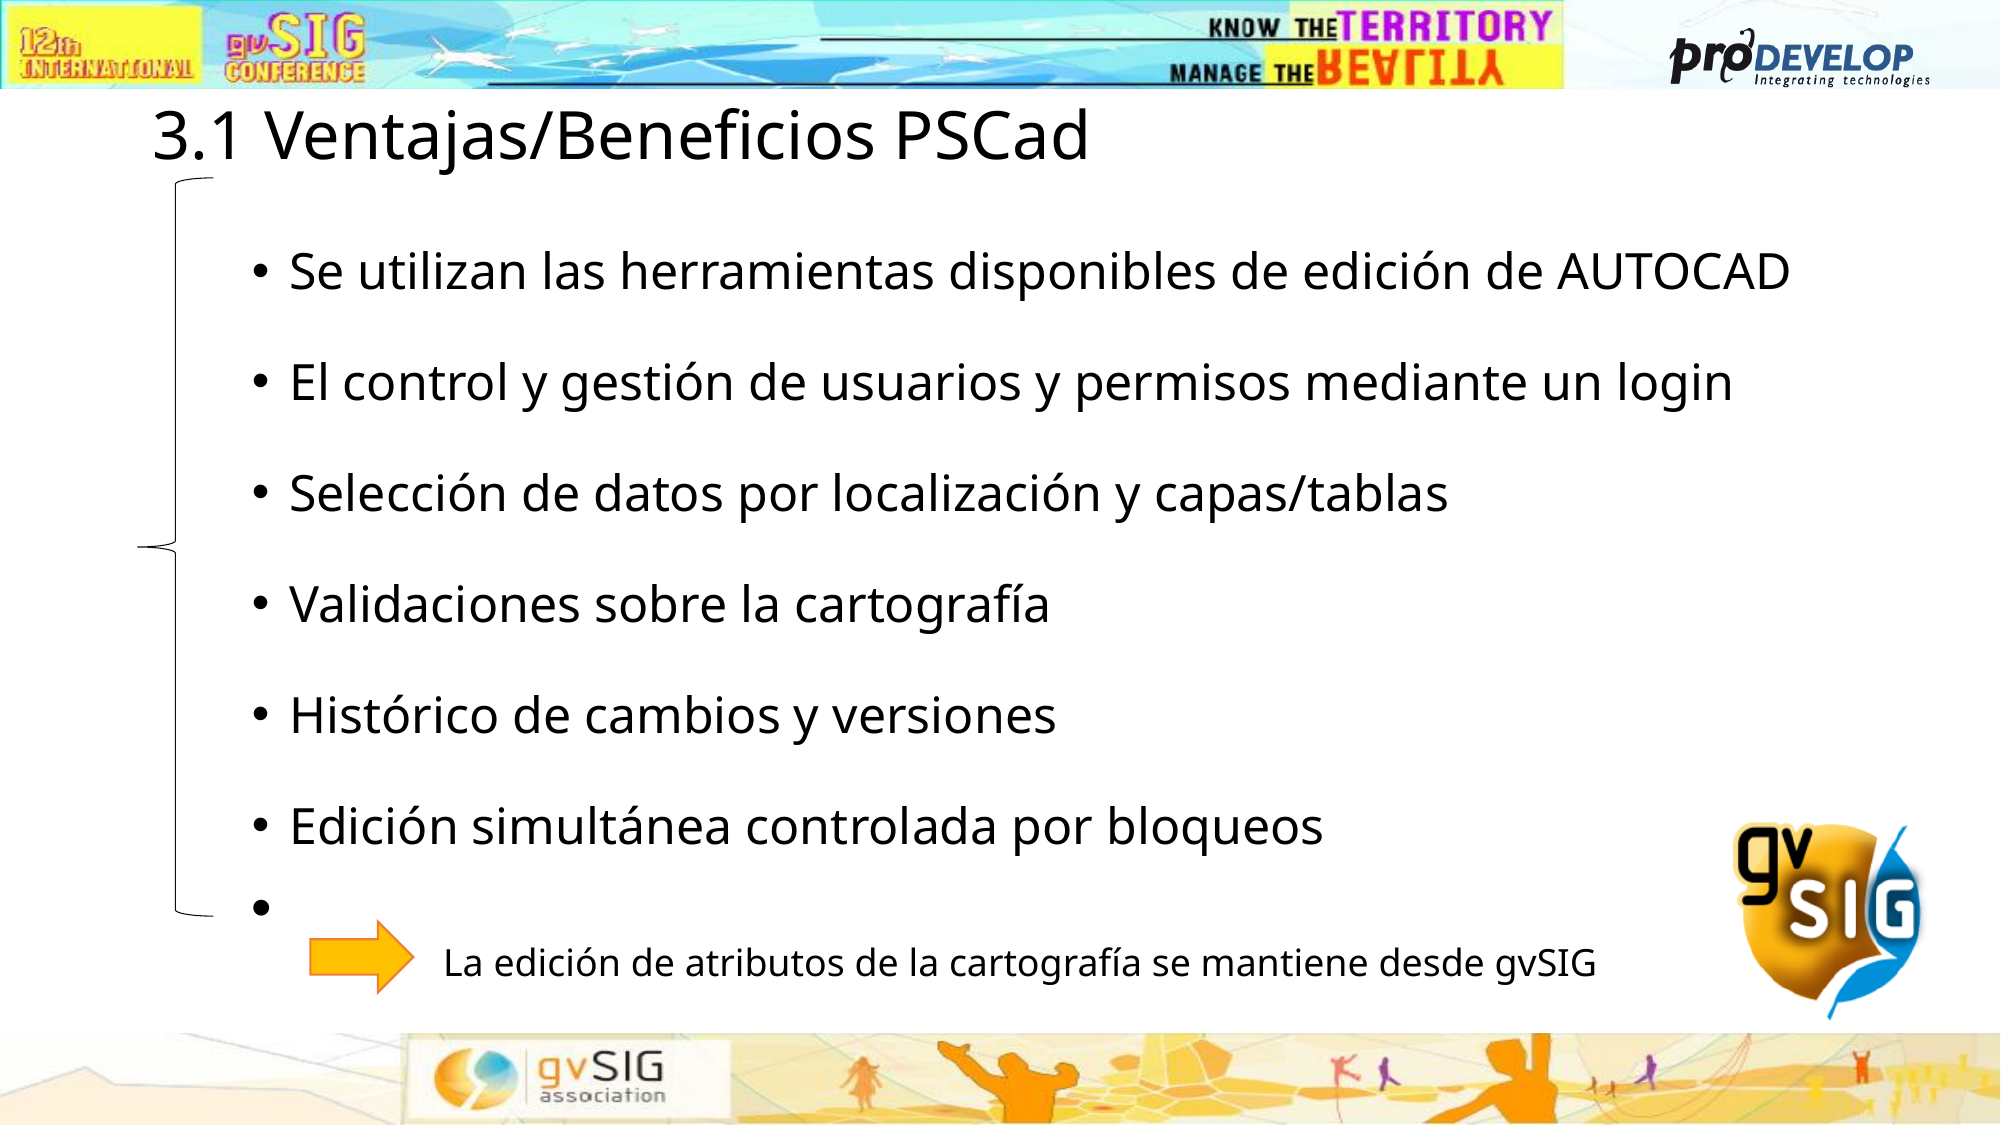

# 3.1 Ventajas/Beneficios PSCad
Se utilizan las herramientas disponibles de edición de AUTOCAD
El control y gestión de usuarios y permisos mediante un login
Selección de datos por localización y capas/tablas
Validaciones sobre la cartografía
Histórico de cambios y versiones
Edición simultánea controlada por bloqueos
La edición de atributos de la cartografía se mantiene desde gvSIG